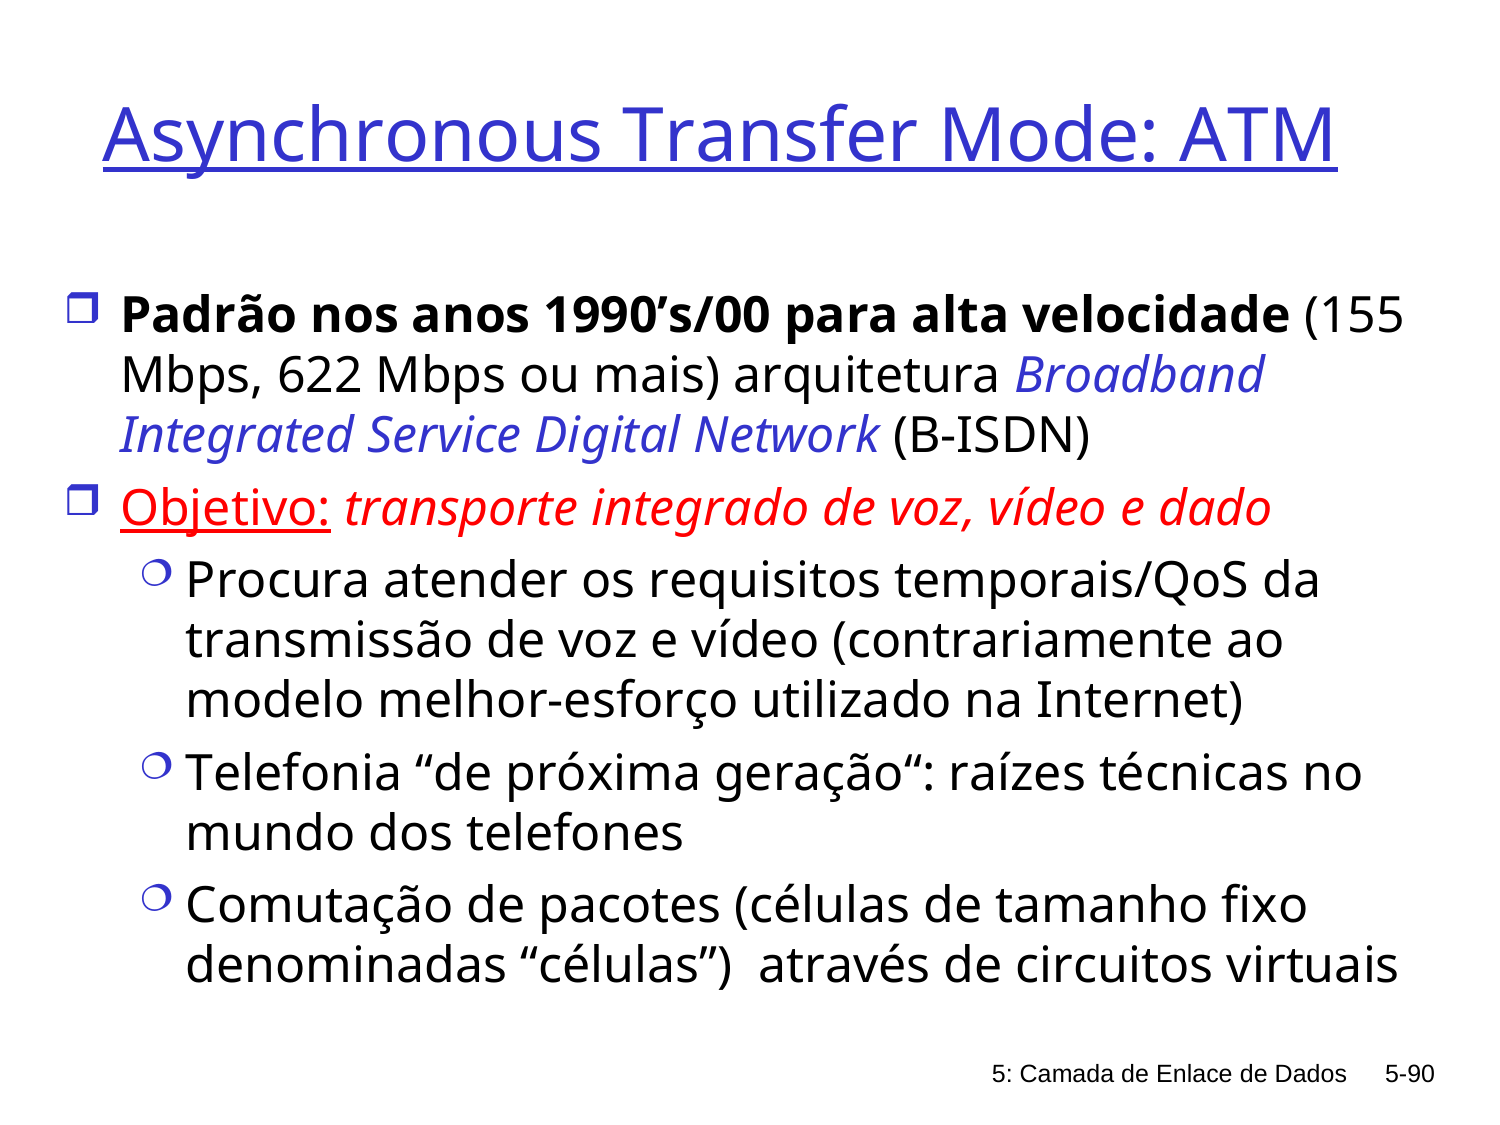

# Asynchronous Transfer Mode: ATM
Padrão nos anos 1990’s/00 para alta velocidade (155 Mbps, 622 Mbps ou mais) arquitetura Broadband Integrated Service Digital Network (B-ISDN)
Objetivo: transporte integrado de voz, vídeo e dado
Procura atender os requisitos temporais/QoS da transmissão de voz e vídeo (contrariamente ao modelo melhor-esforço utilizado na Internet)
Telefonia “de próxima geração“: raízes técnicas no mundo dos telefones
Comutação de pacotes (células de tamanho fixo denominadas “células”) através de circuitos virtuais
5: Camada de Enlace de Dados